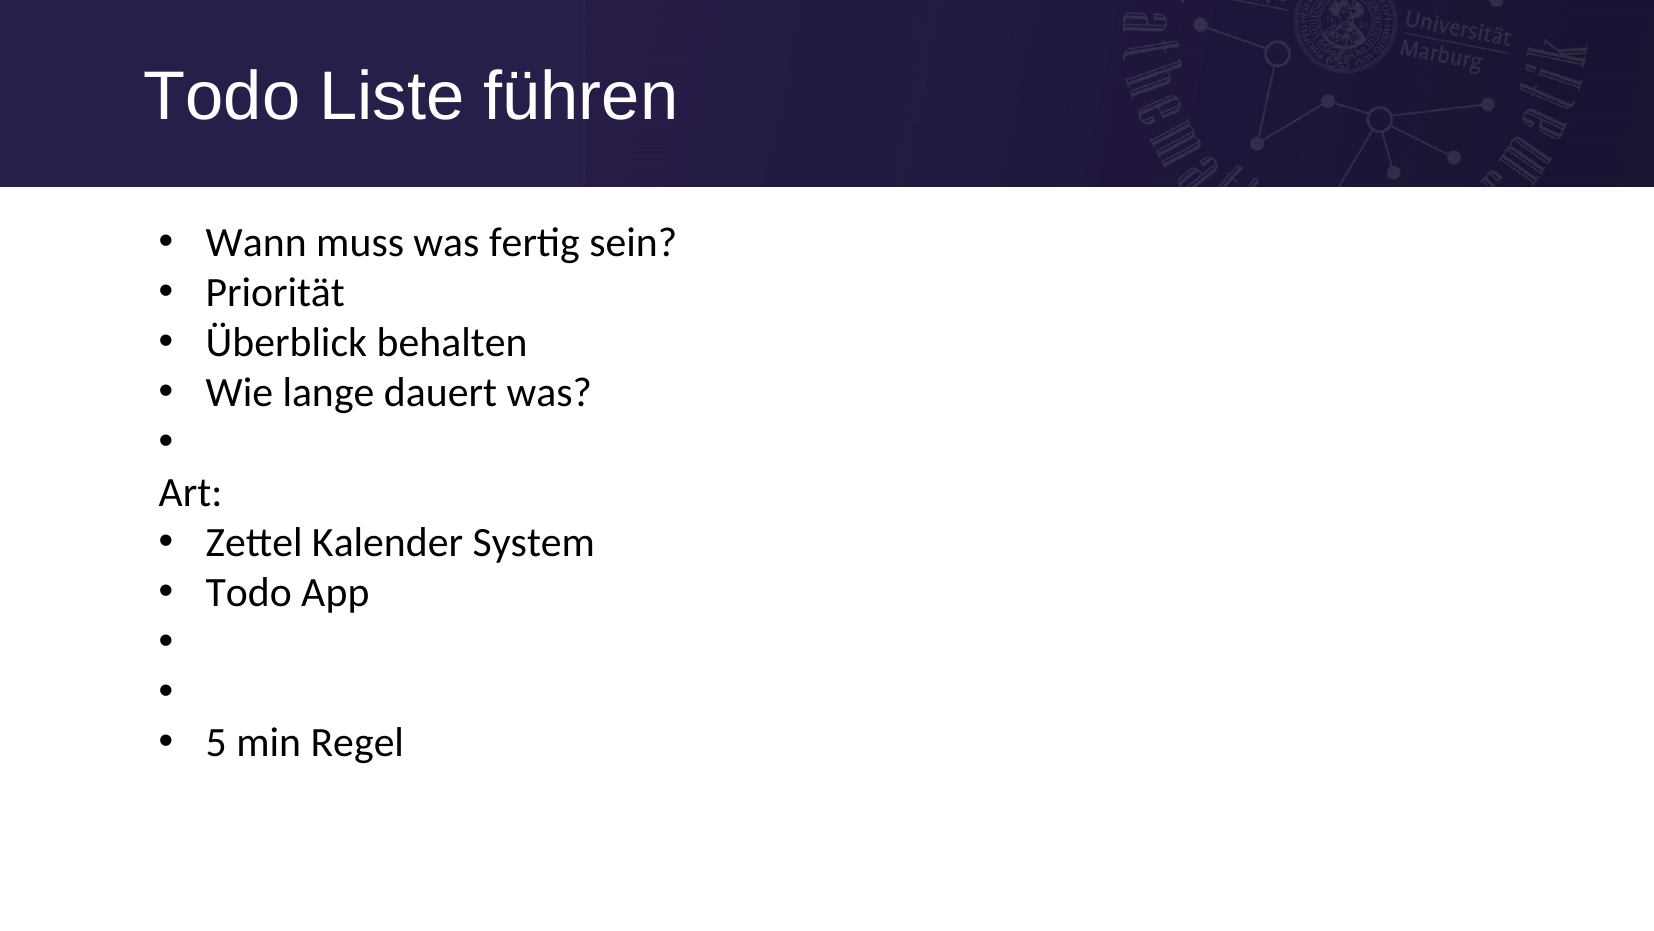

Todo Liste führen
#
Wann muss was fertig sein?
Priorität
Überblick behalten
Wie lange dauert was?
Art:
Zettel Kalender System
Todo App
5 min Regel